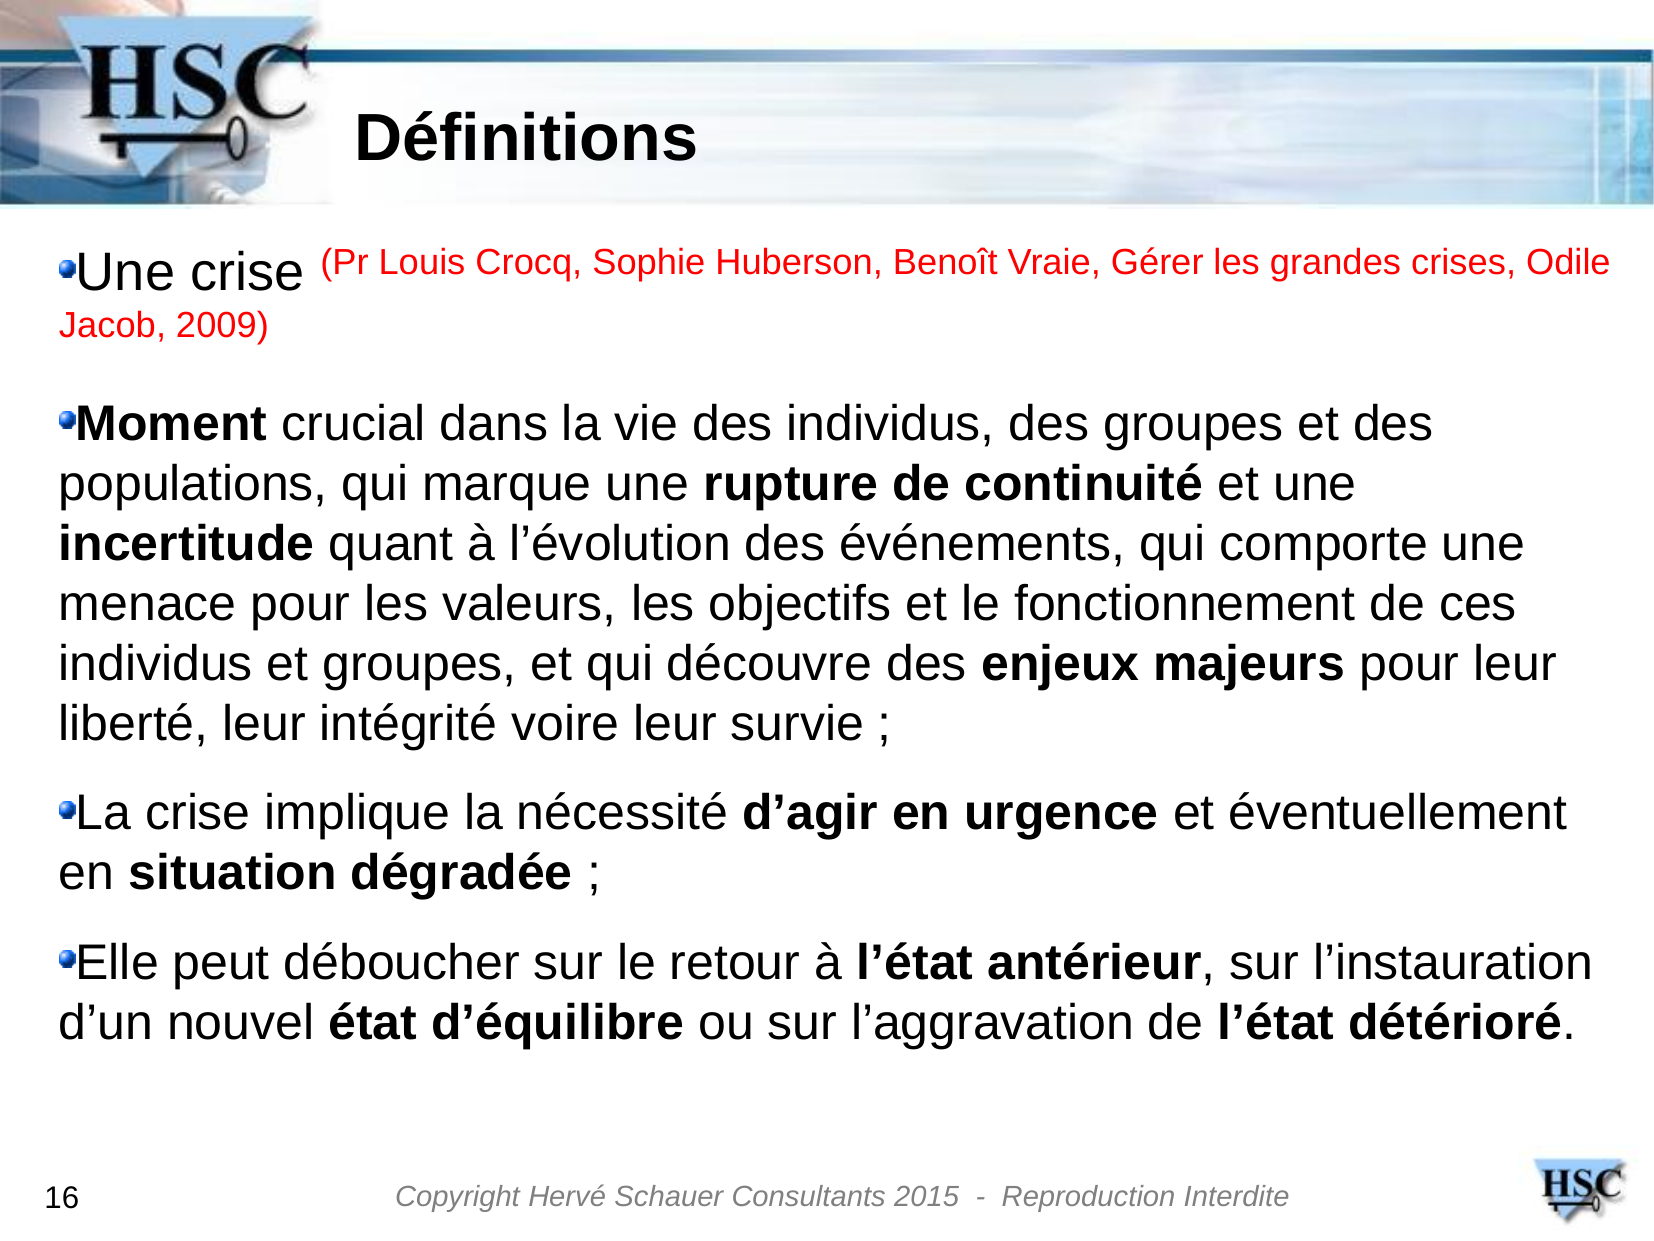

# Définitions
Une crise (Pr Louis Crocq, Sophie Huberson, Benoît Vraie, Gérer les grandes crises, Odile Jacob, 2009)
Moment crucial dans la vie des individus, des groupes et des populations, qui marque une rupture de continuité et une incertitude quant à l’évolution des événements, qui comporte une menace pour les valeurs, les objectifs et le fonctionnement de ces individus et groupes, et qui découvre des enjeux majeurs pour leur liberté, leur intégrité voire leur survie ;
La crise implique la nécessité d’agir en urgence et éventuellement en situation dégradée ;
Elle peut déboucher sur le retour à l’état antérieur, sur l’instauration d’un nouvel état d’équilibre ou sur l’aggravation de l’état détérioré.